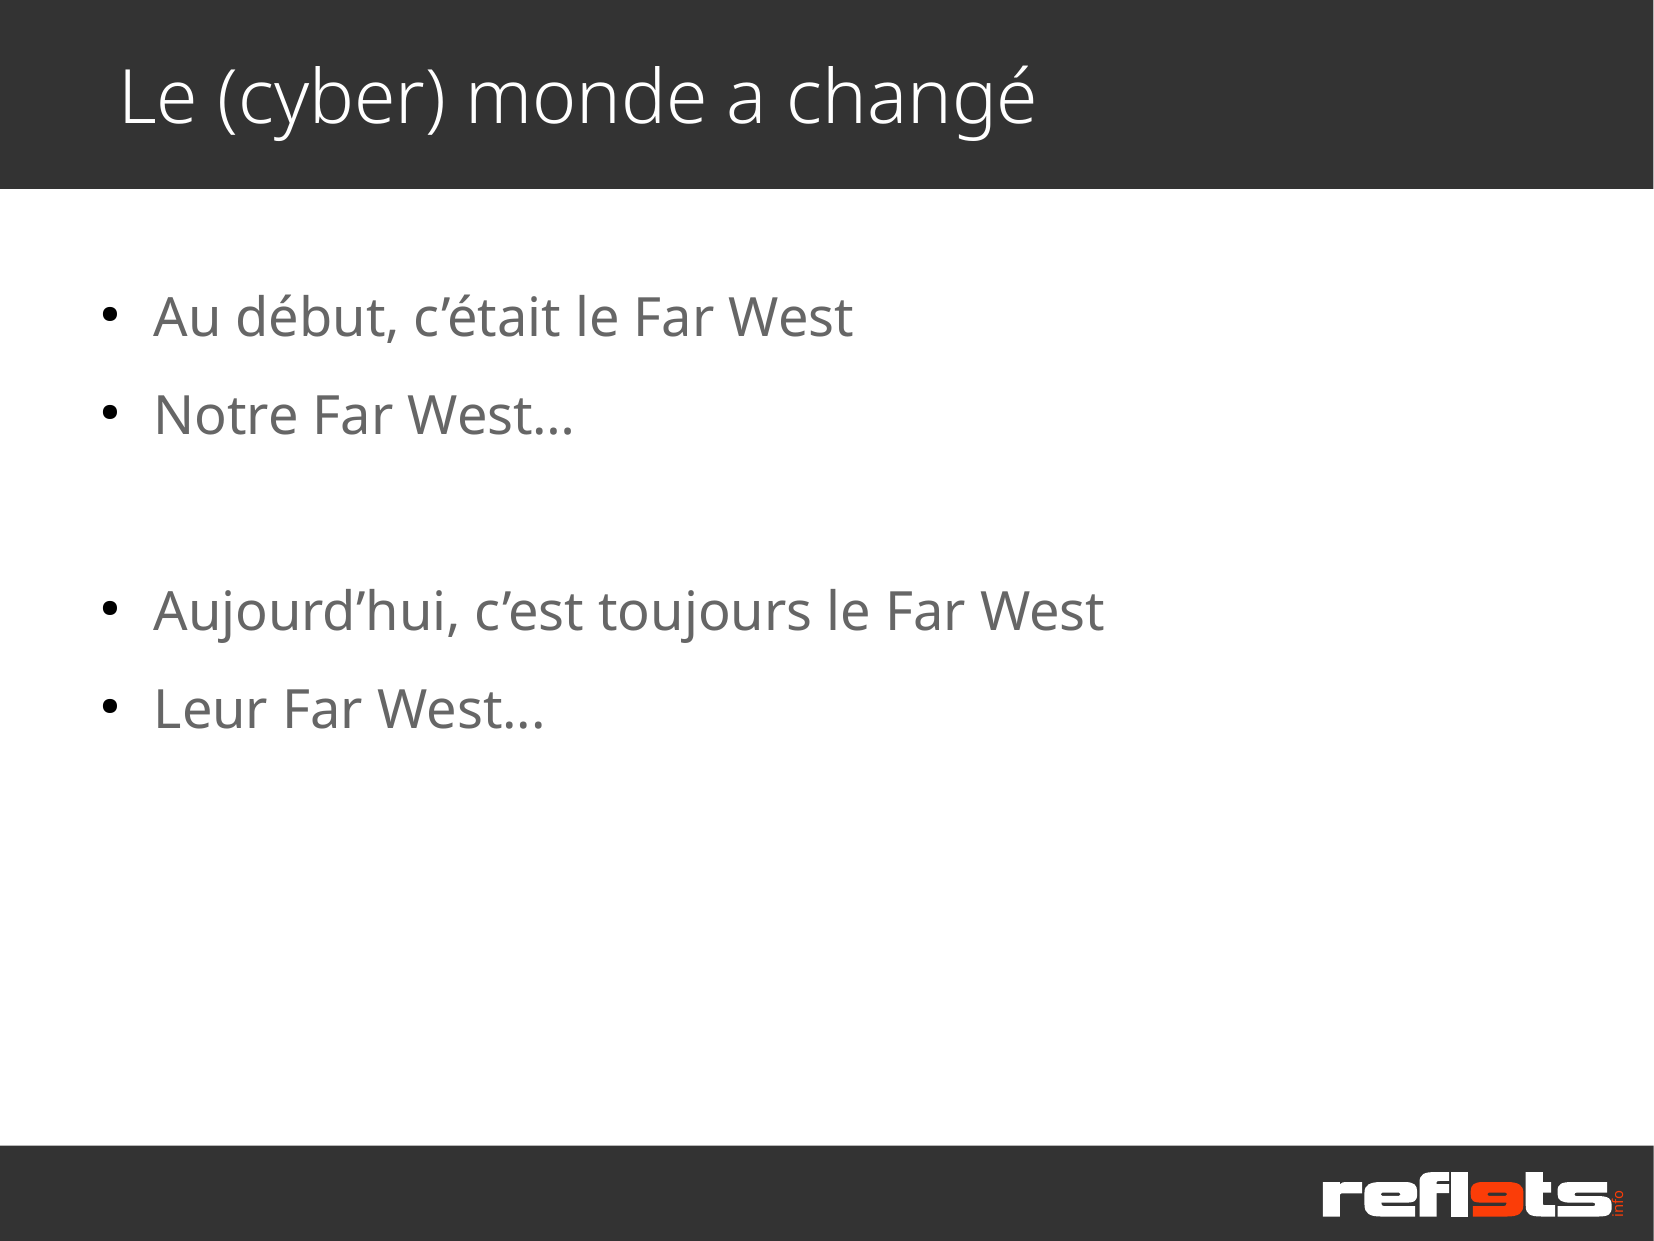

# Le (cyber) monde a changé
Au début, c’était le Far West
Notre Far West…
Aujourd’hui, c’est toujours le Far West
Leur Far West...